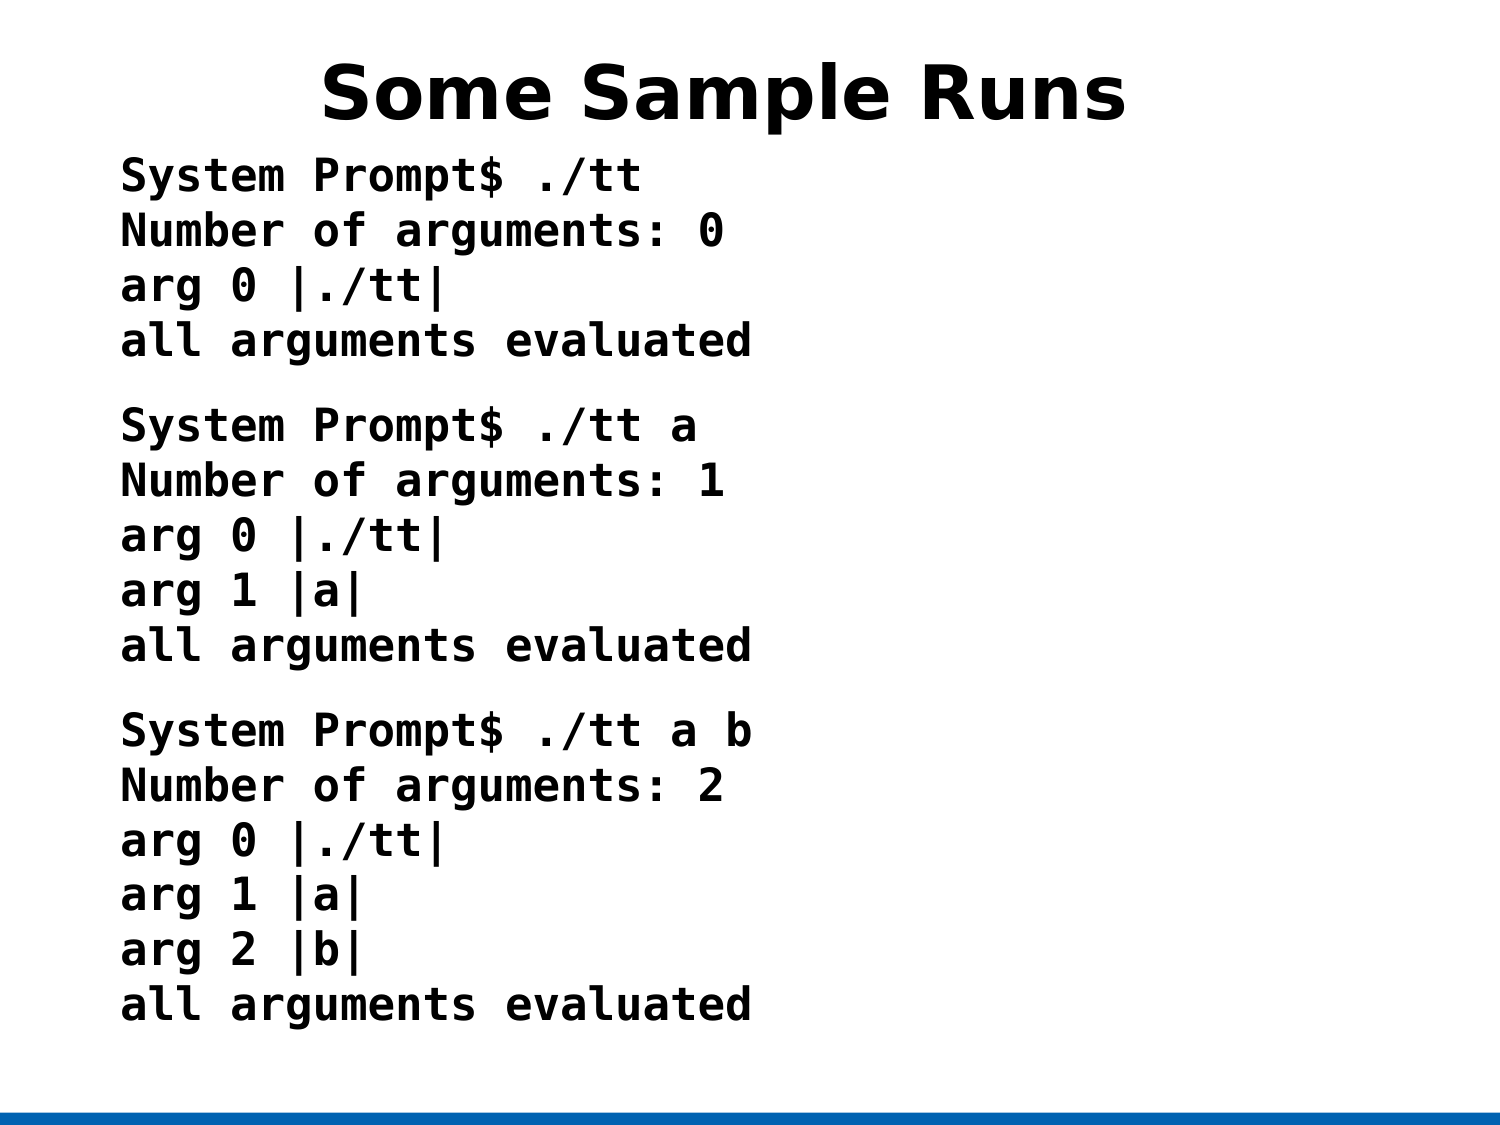

Some Sample Runs
System Prompt$ ./tt
Number of arguments: 0
arg 0 |./tt|
all arguments evaluated
System Prompt$ ./tt a
Number of arguments: 1
arg 0 |./tt|
arg 1 |a|
all arguments evaluated
System Prompt$ ./tt a b
Number of arguments: 2
arg 0 |./tt|
arg 1 |a|
arg 2 |b|
all arguments evaluated